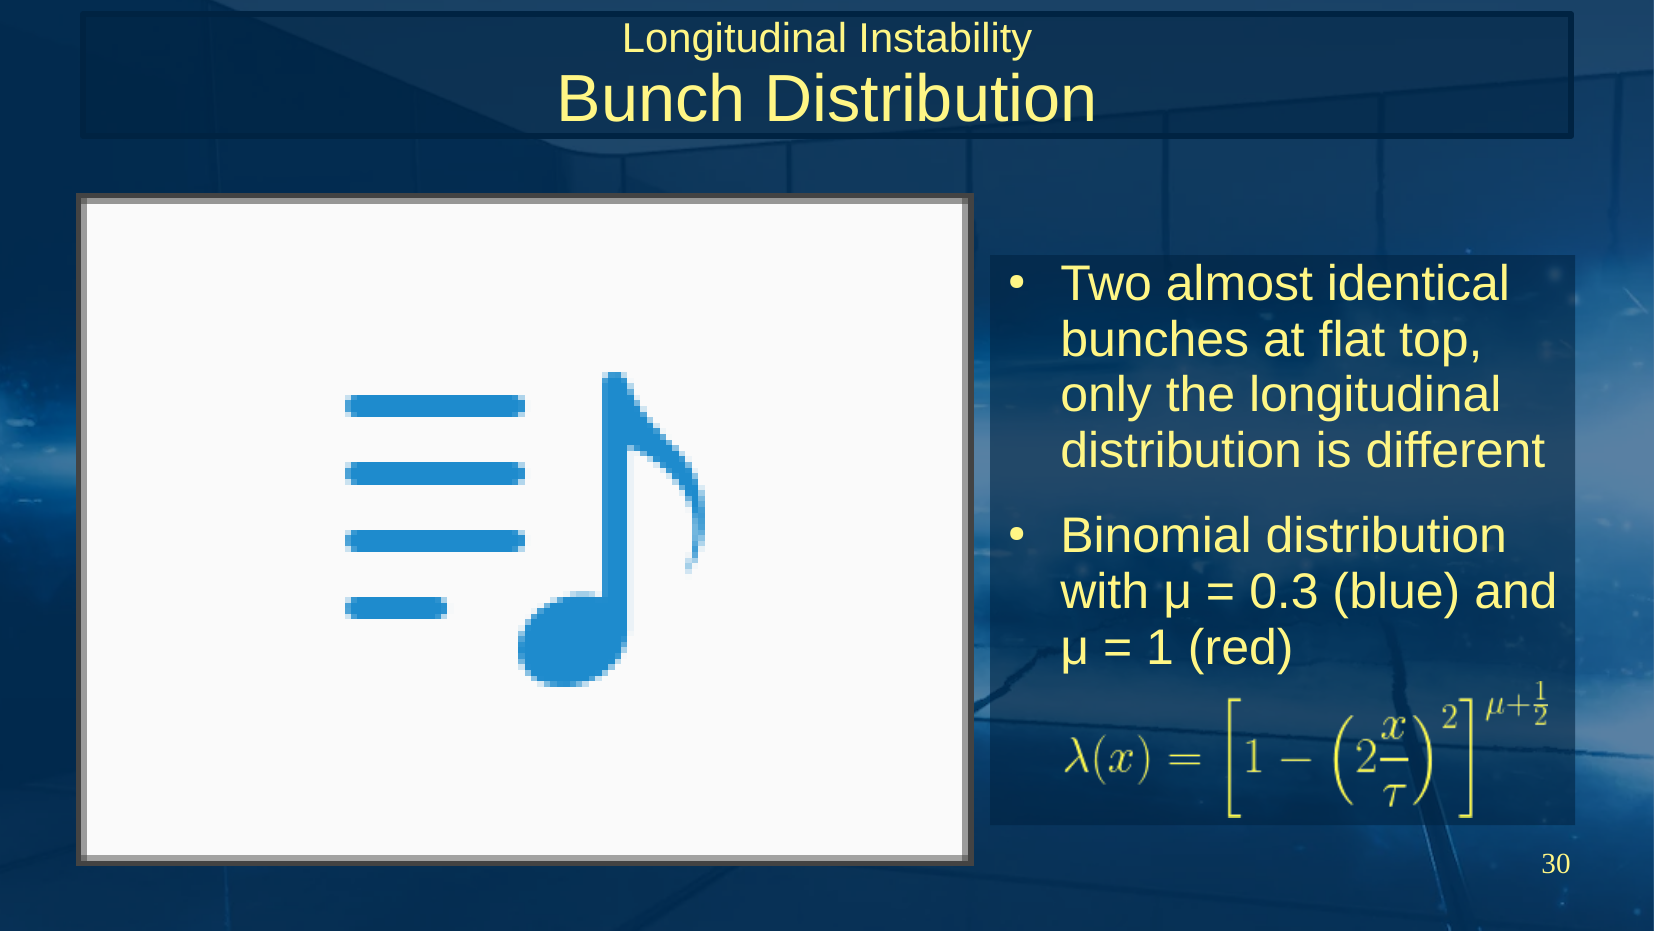

# Longitudinal Instability Bunch Distribution
Two almost identical bunches at flat top, only the longitudinal distribution is different
Binomial distribution with μ = 0.3 (blue) and μ = 1 (red)
30